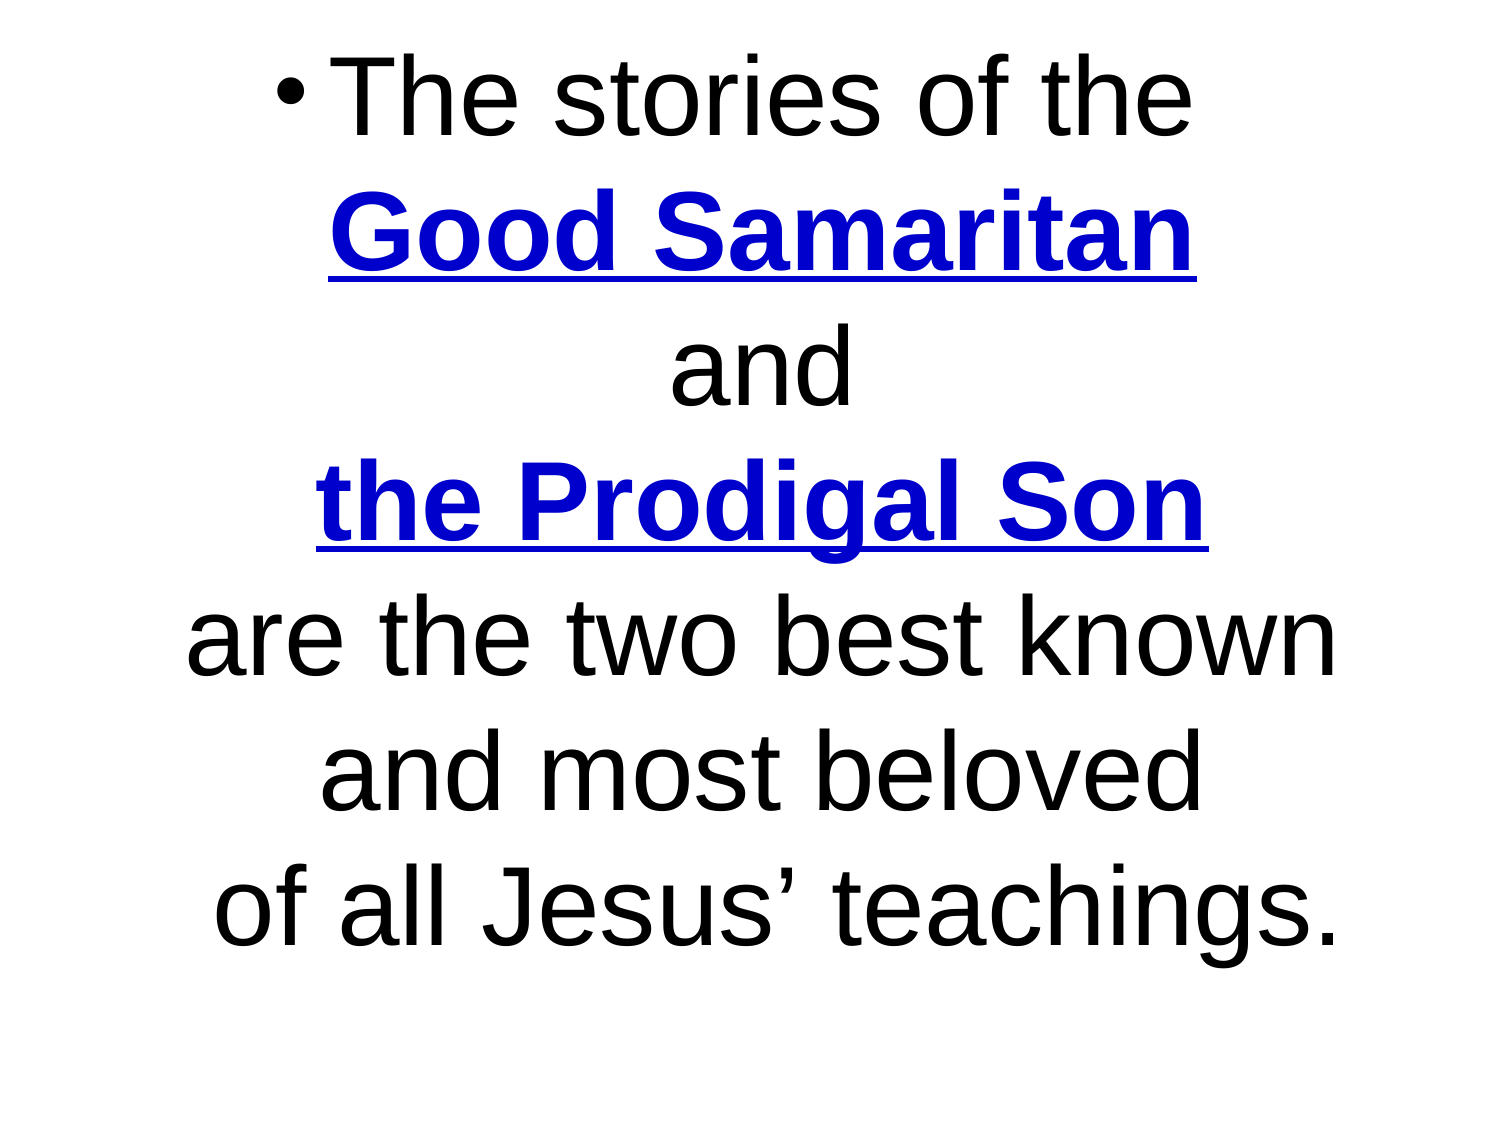

# The stories of the Good Samaritan and the Prodigal Son are the two best known and most beloved of all Jesus’ teachings.
3